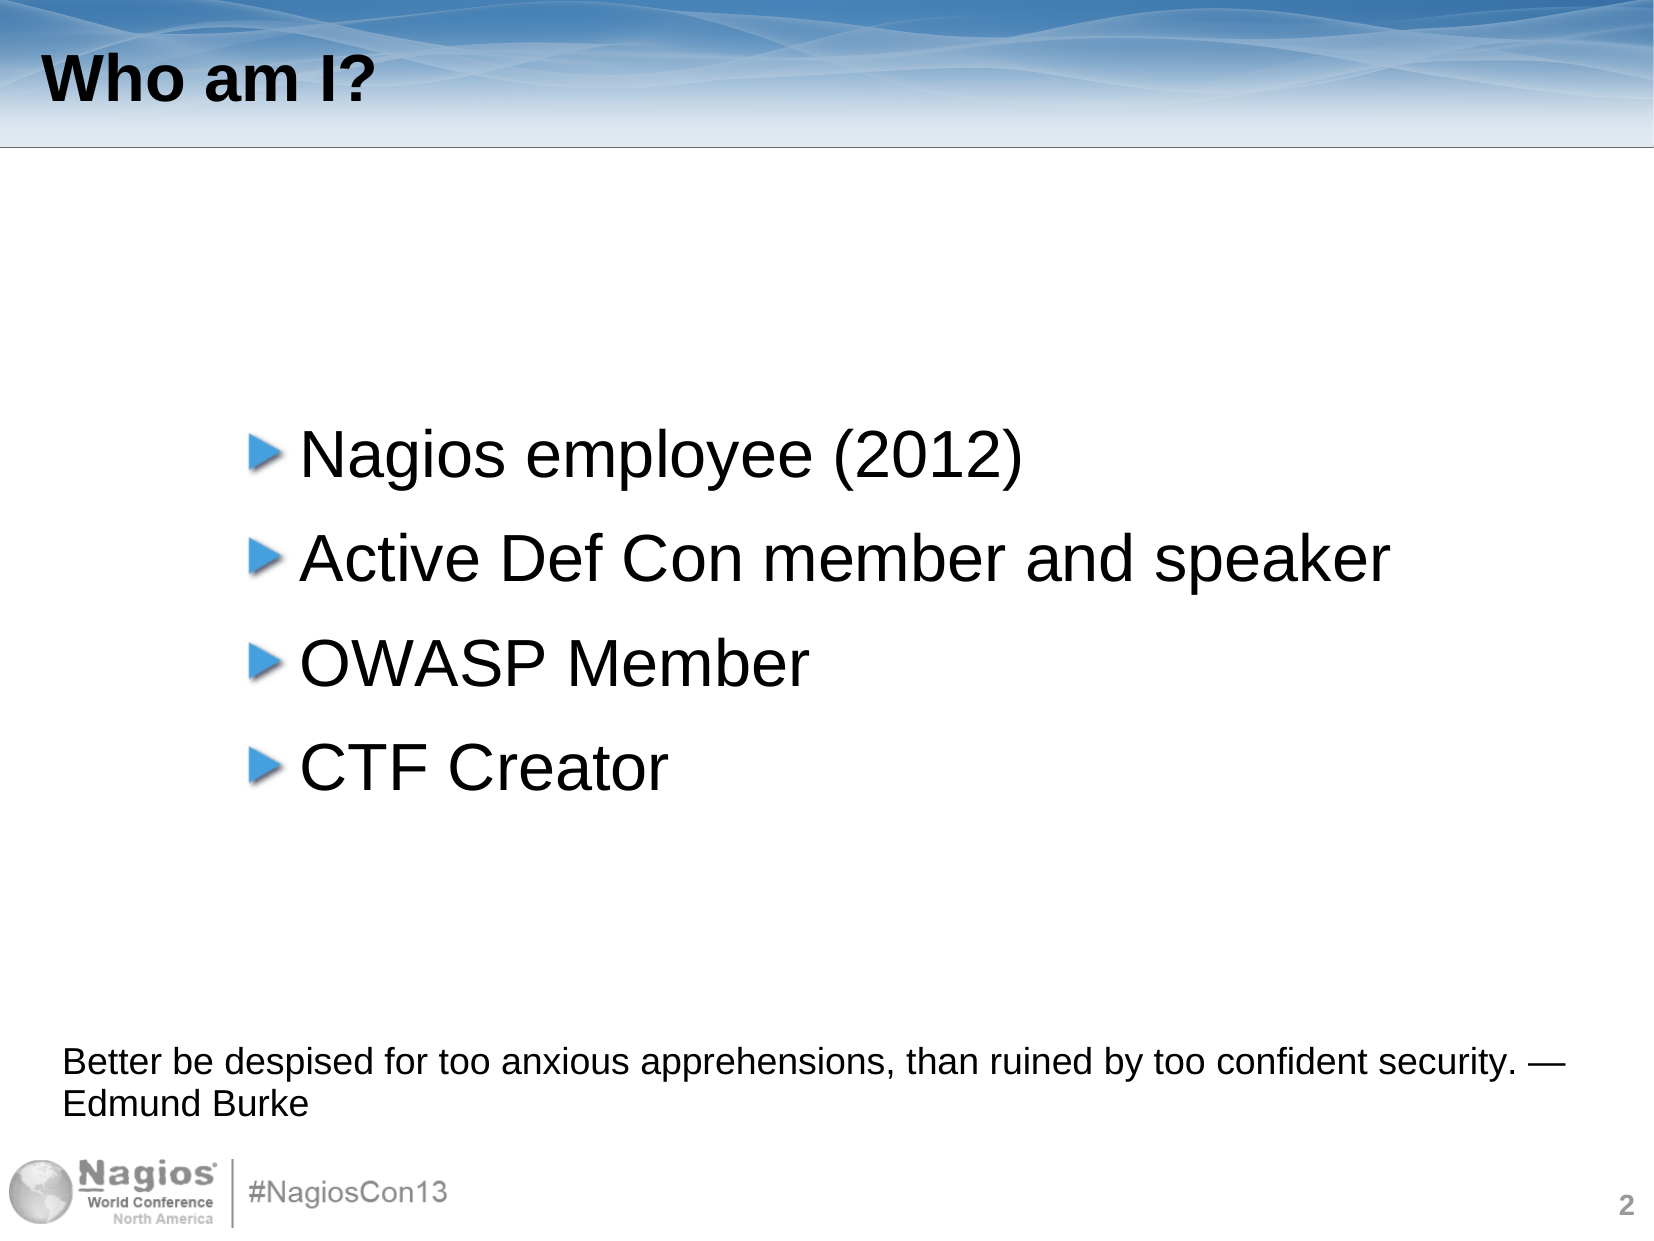

# Who am I?
Nagios employee (2012)
Active Def Con member and speaker
OWASP Member
CTF Creator
Better be despised for too anxious apprehensions, than ruined by too confident security. — Edmund Burke
2